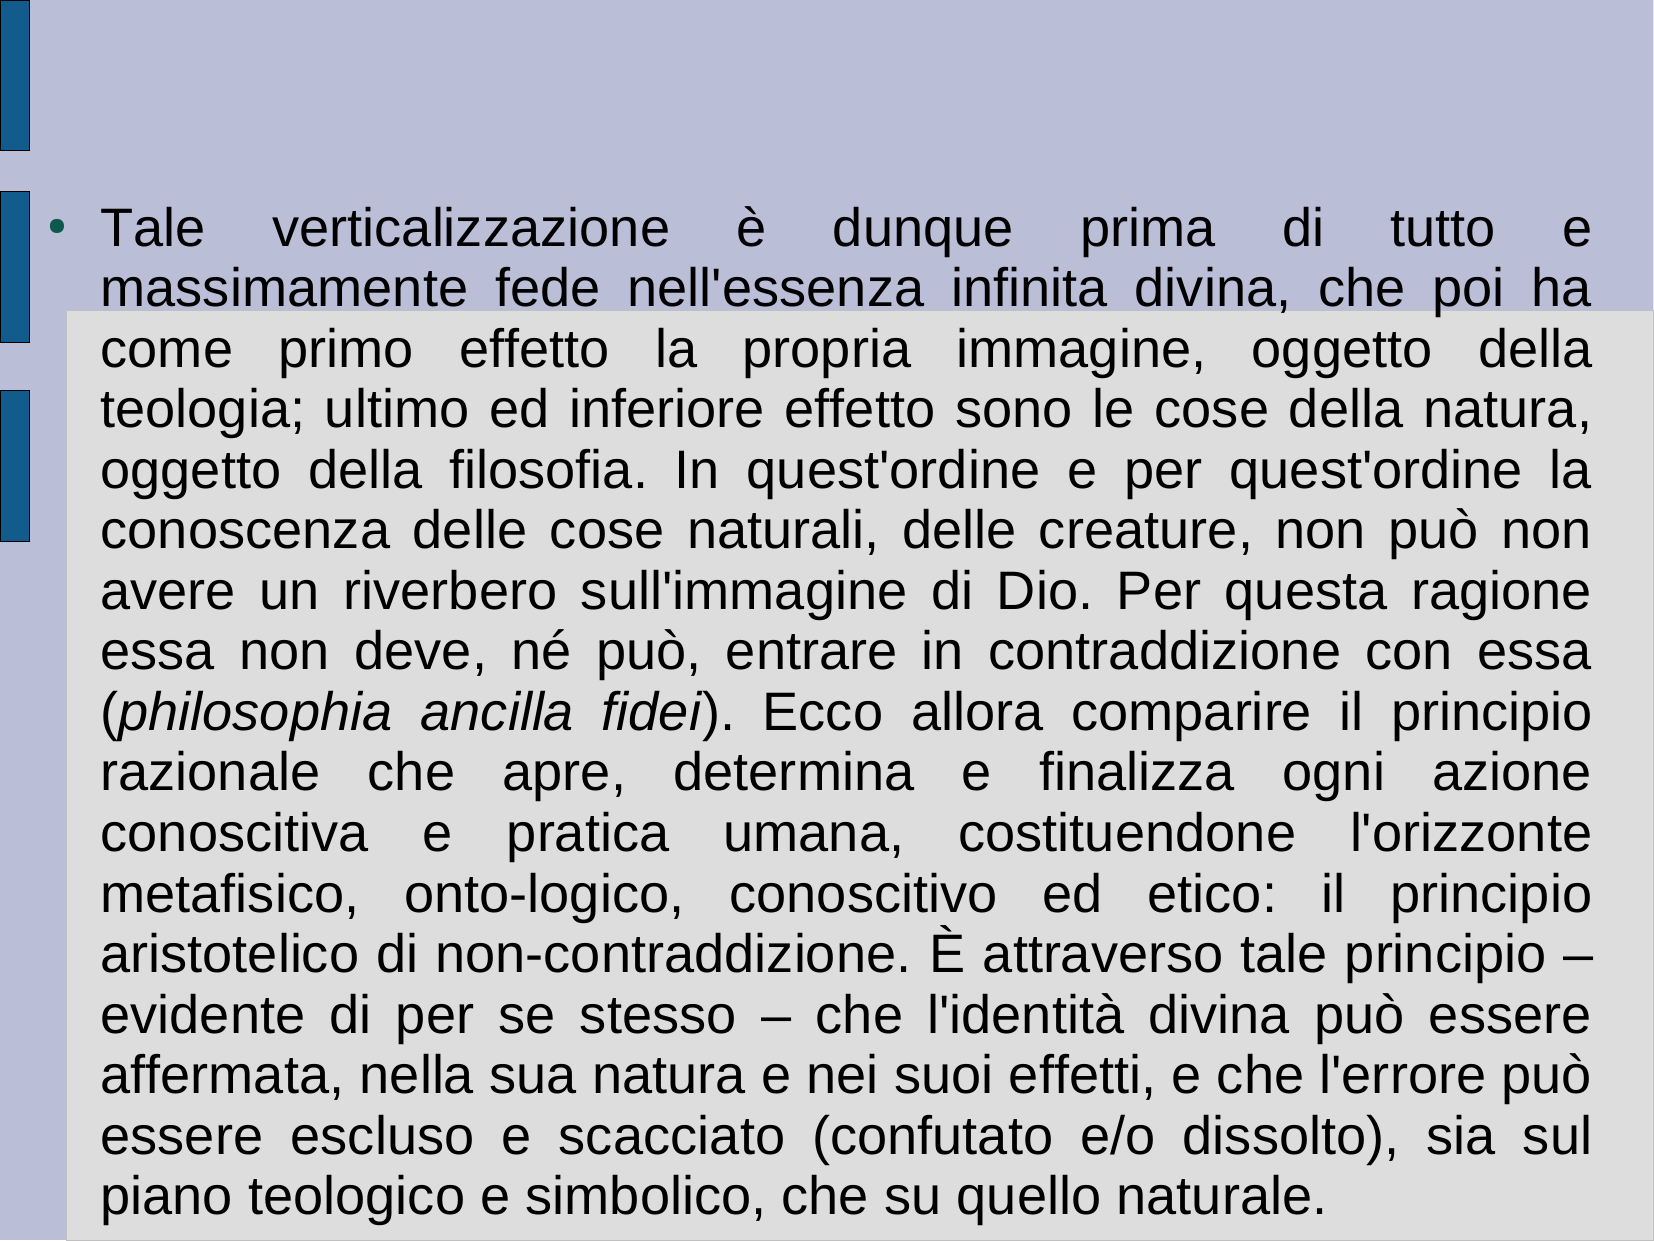

#
Tale verticalizzazione è dunque prima di tutto e massimamente fede nell'essenza infinita divina, che poi ha come primo effetto la propria immagine, oggetto della teologia; ultimo ed inferiore effetto sono le cose della natura, oggetto della filosofia. In quest'ordine e per quest'ordine la conoscenza delle cose naturali, delle creature, non può non avere un riverbero sull'immagine di Dio. Per questa ragione essa non deve, né può, entrare in contraddizione con essa (philosophia ancilla fidei). Ecco allora comparire il principio razionale che apre, determina e finalizza ogni azione conoscitiva e pratica umana, costituendone l'orizzonte metafisico, onto-logico, conoscitivo ed etico: il principio aristotelico di non-contraddizione. È attraverso tale principio – evidente di per se stesso – che l'identità divina può essere affermata, nella sua natura e nei suoi effetti, e che l'errore può essere escluso e scacciato (confutato e/o dissolto), sia sul piano teologico e simbolico, che su quello naturale.